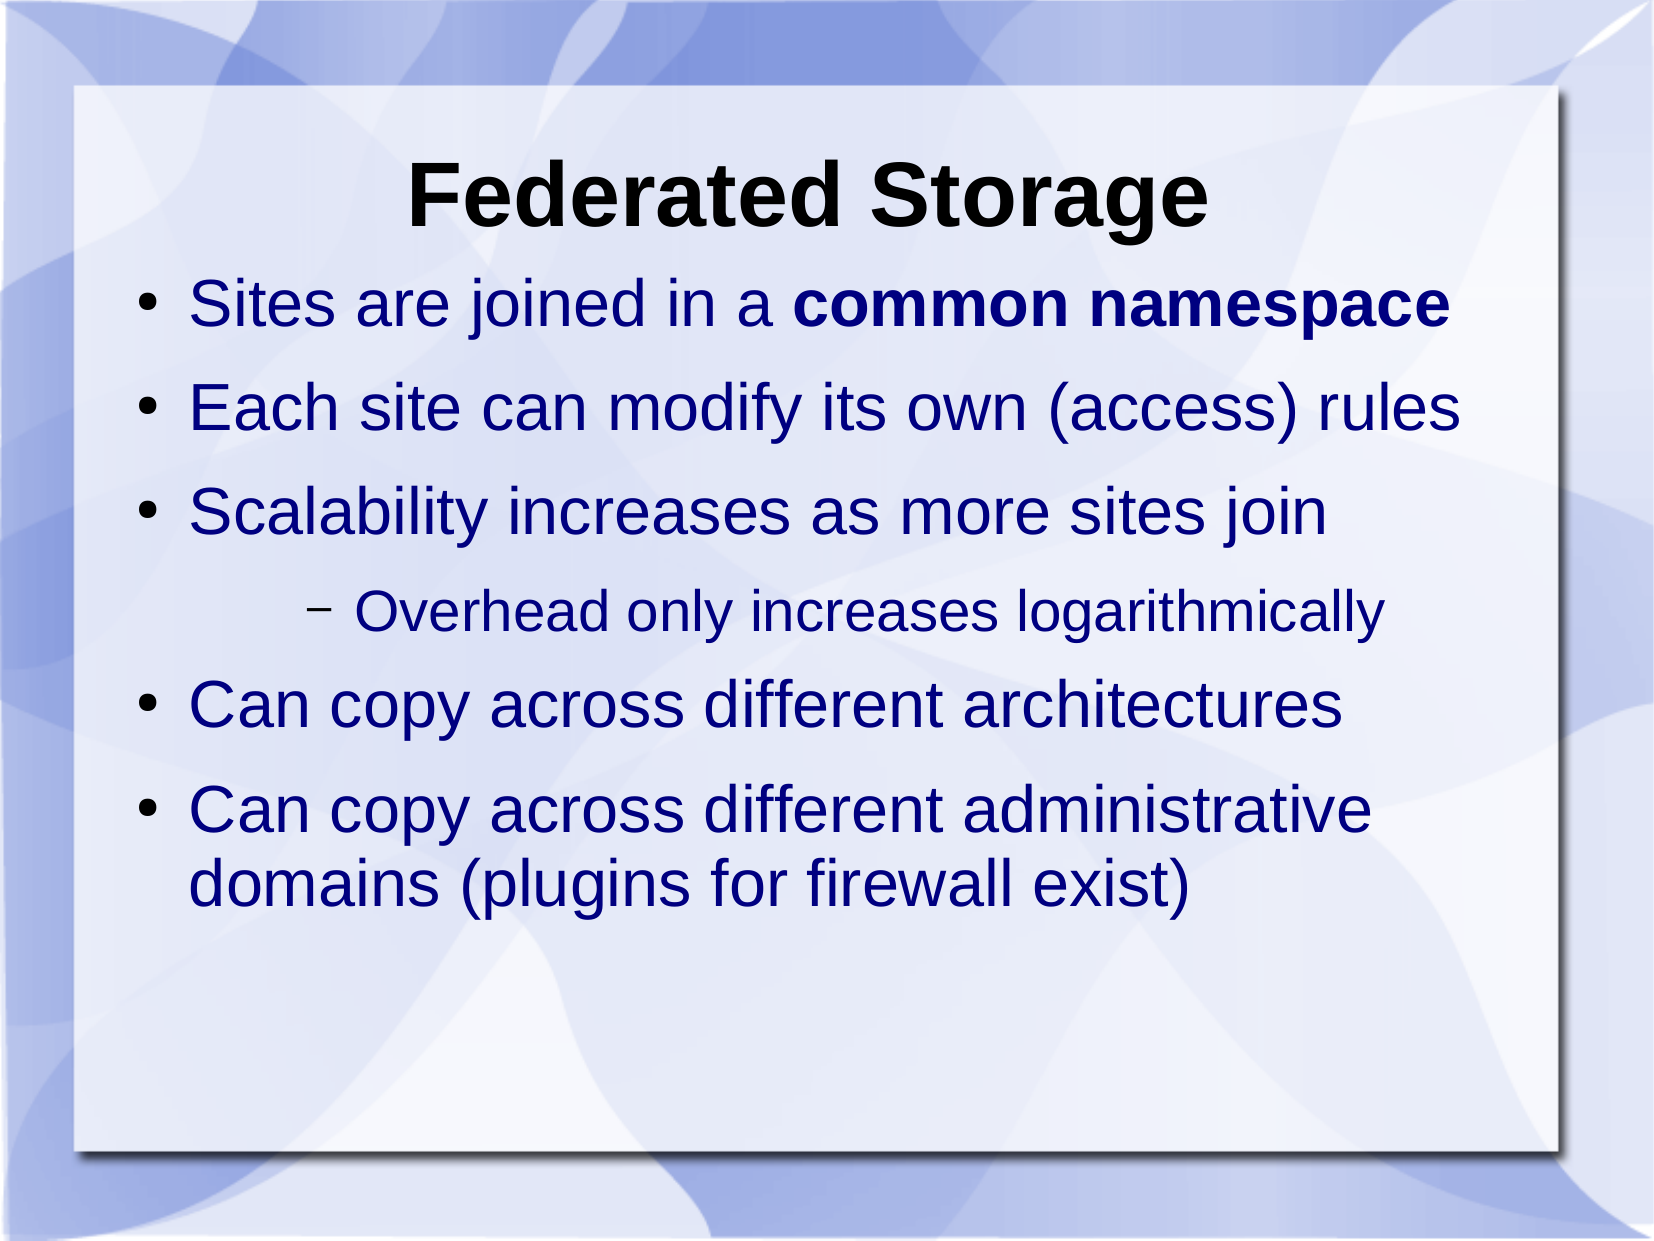

# Federated Storage
Sites are joined in a common namespace
Each site can modify its own (access) rules
Scalability increases as more sites join
Overhead only increases logarithmically
Can copy across different architectures
Can copy across different administrative domains (plugins for firewall exist)